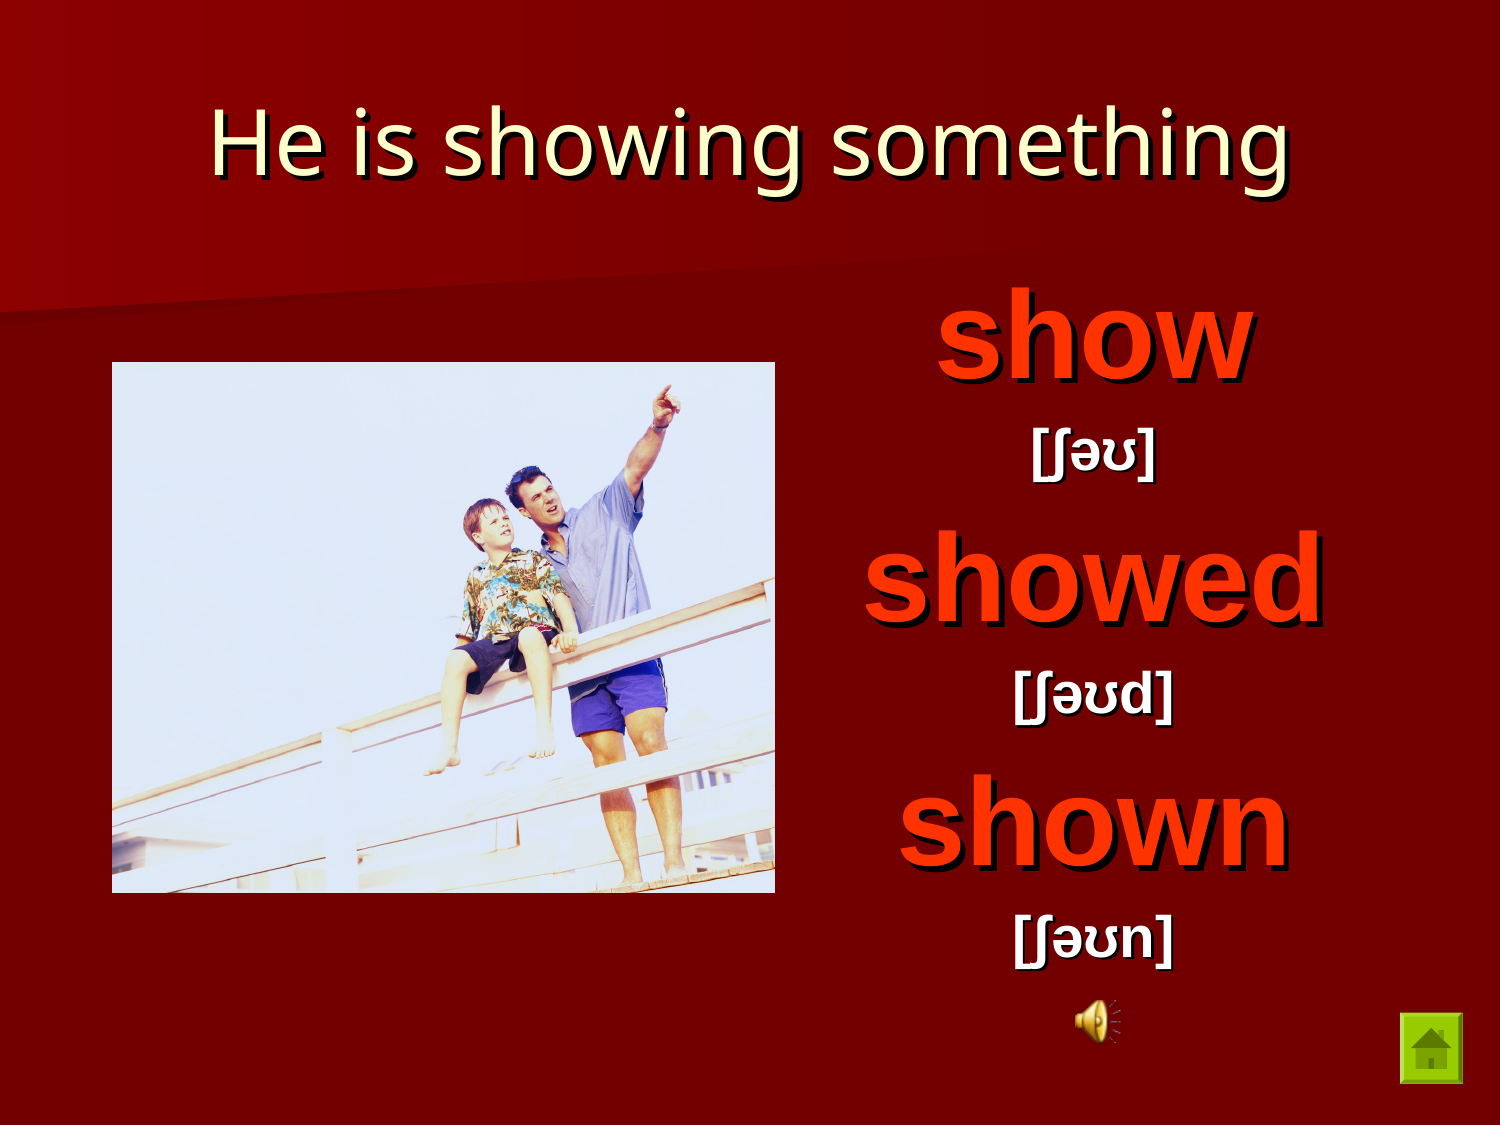

# He is showing something
show
[ʃəʊ]
showed
[ʃəʊd]
shown
[ʃəʊn]